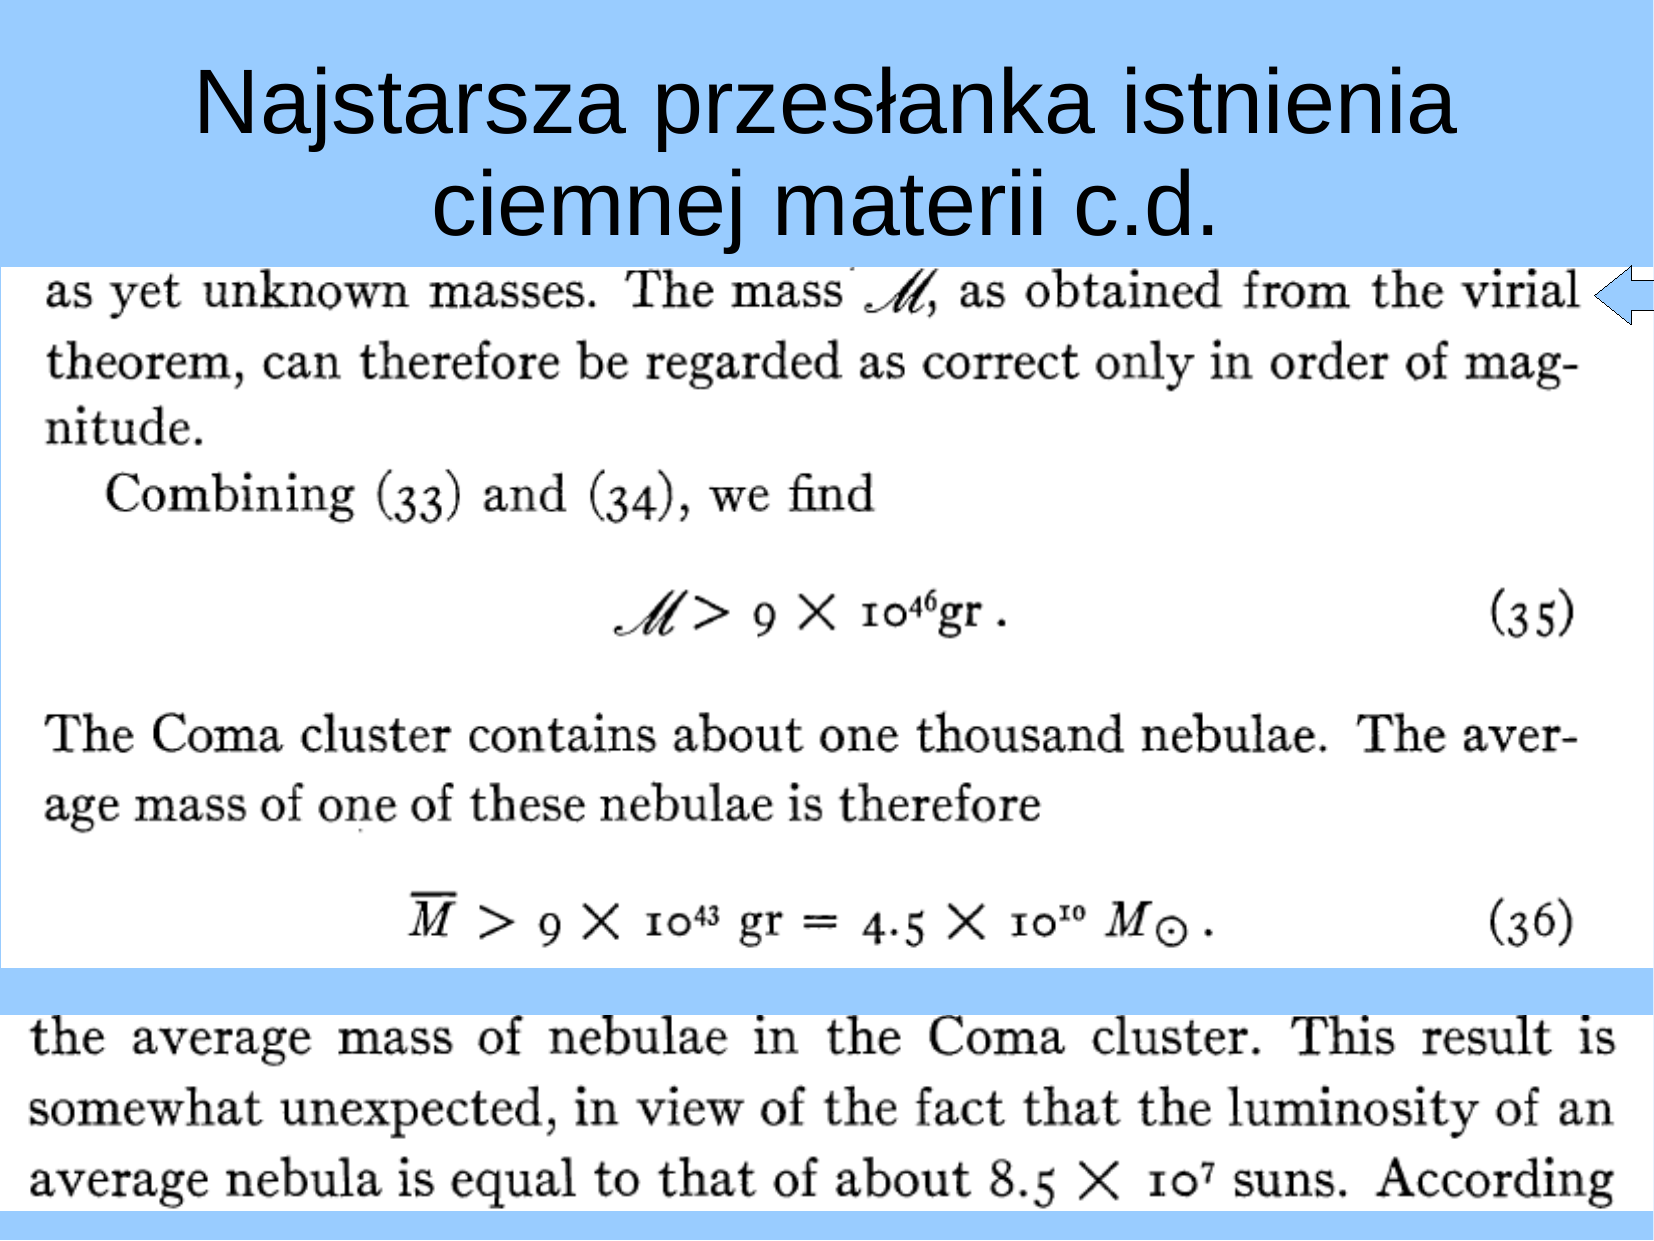

# Najstarsza przesłanka istnienia ciemnej materii c.d.